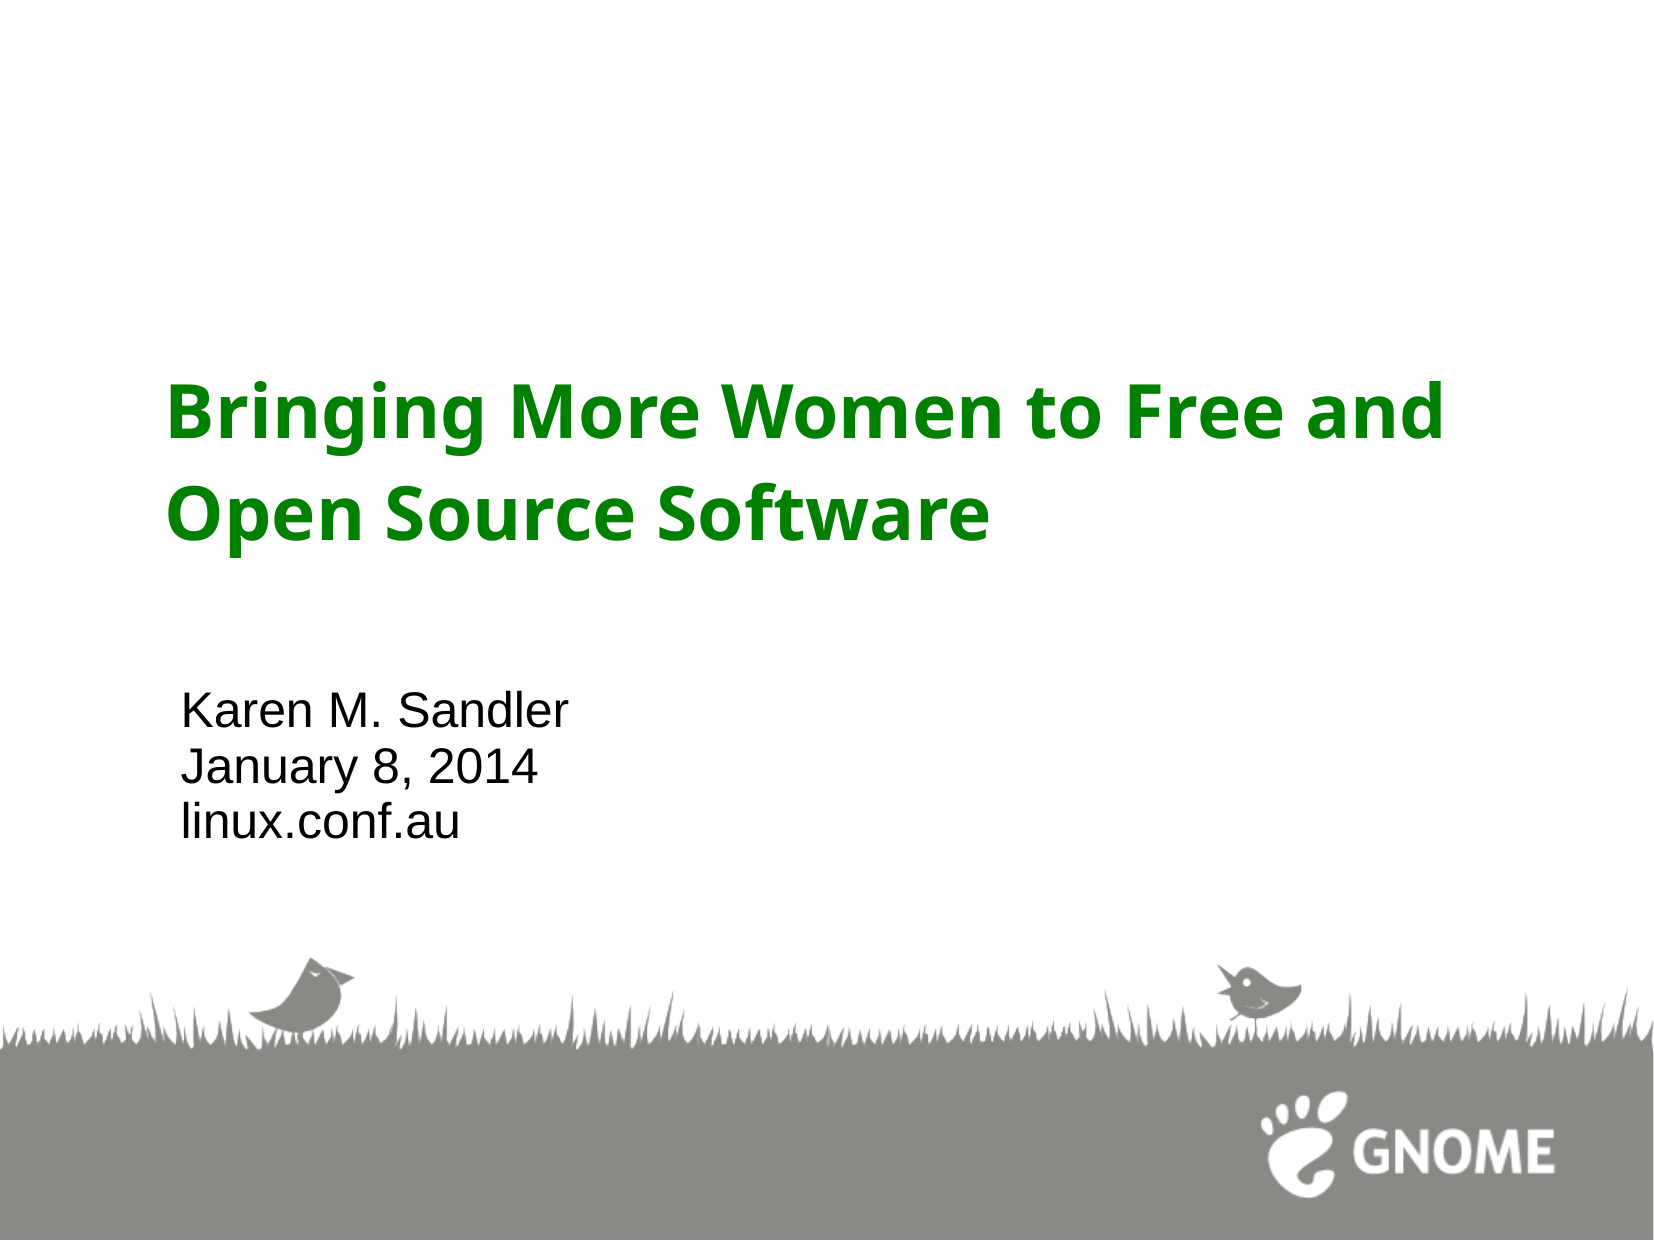

Bringing More Women to Free and Open Source Software
Karen M. Sandler
January 8, 2014
linux.conf.au